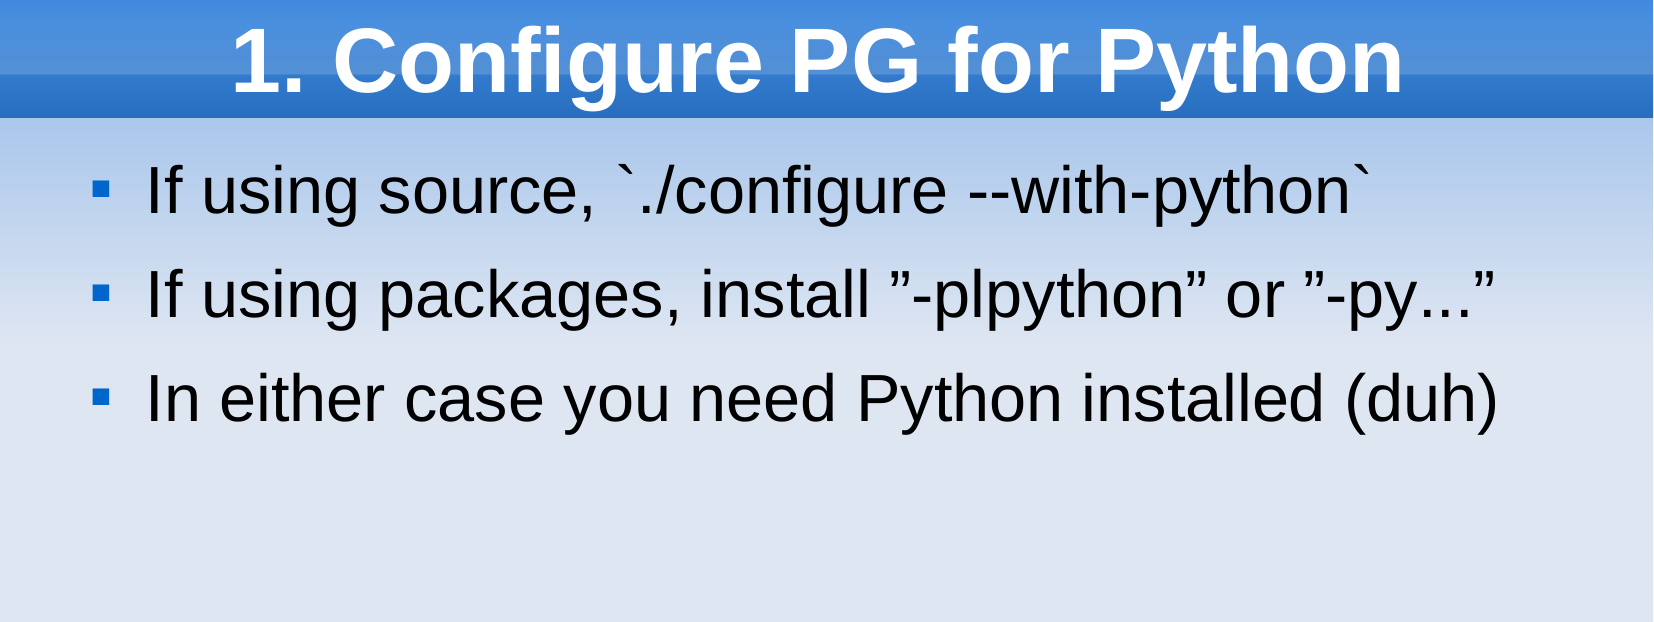

# 1. Configure PG for Python
If using source, `./configure --with-python`
If using packages, install ”-plpython” or ”-py...”
In either case you need Python installed (duh)